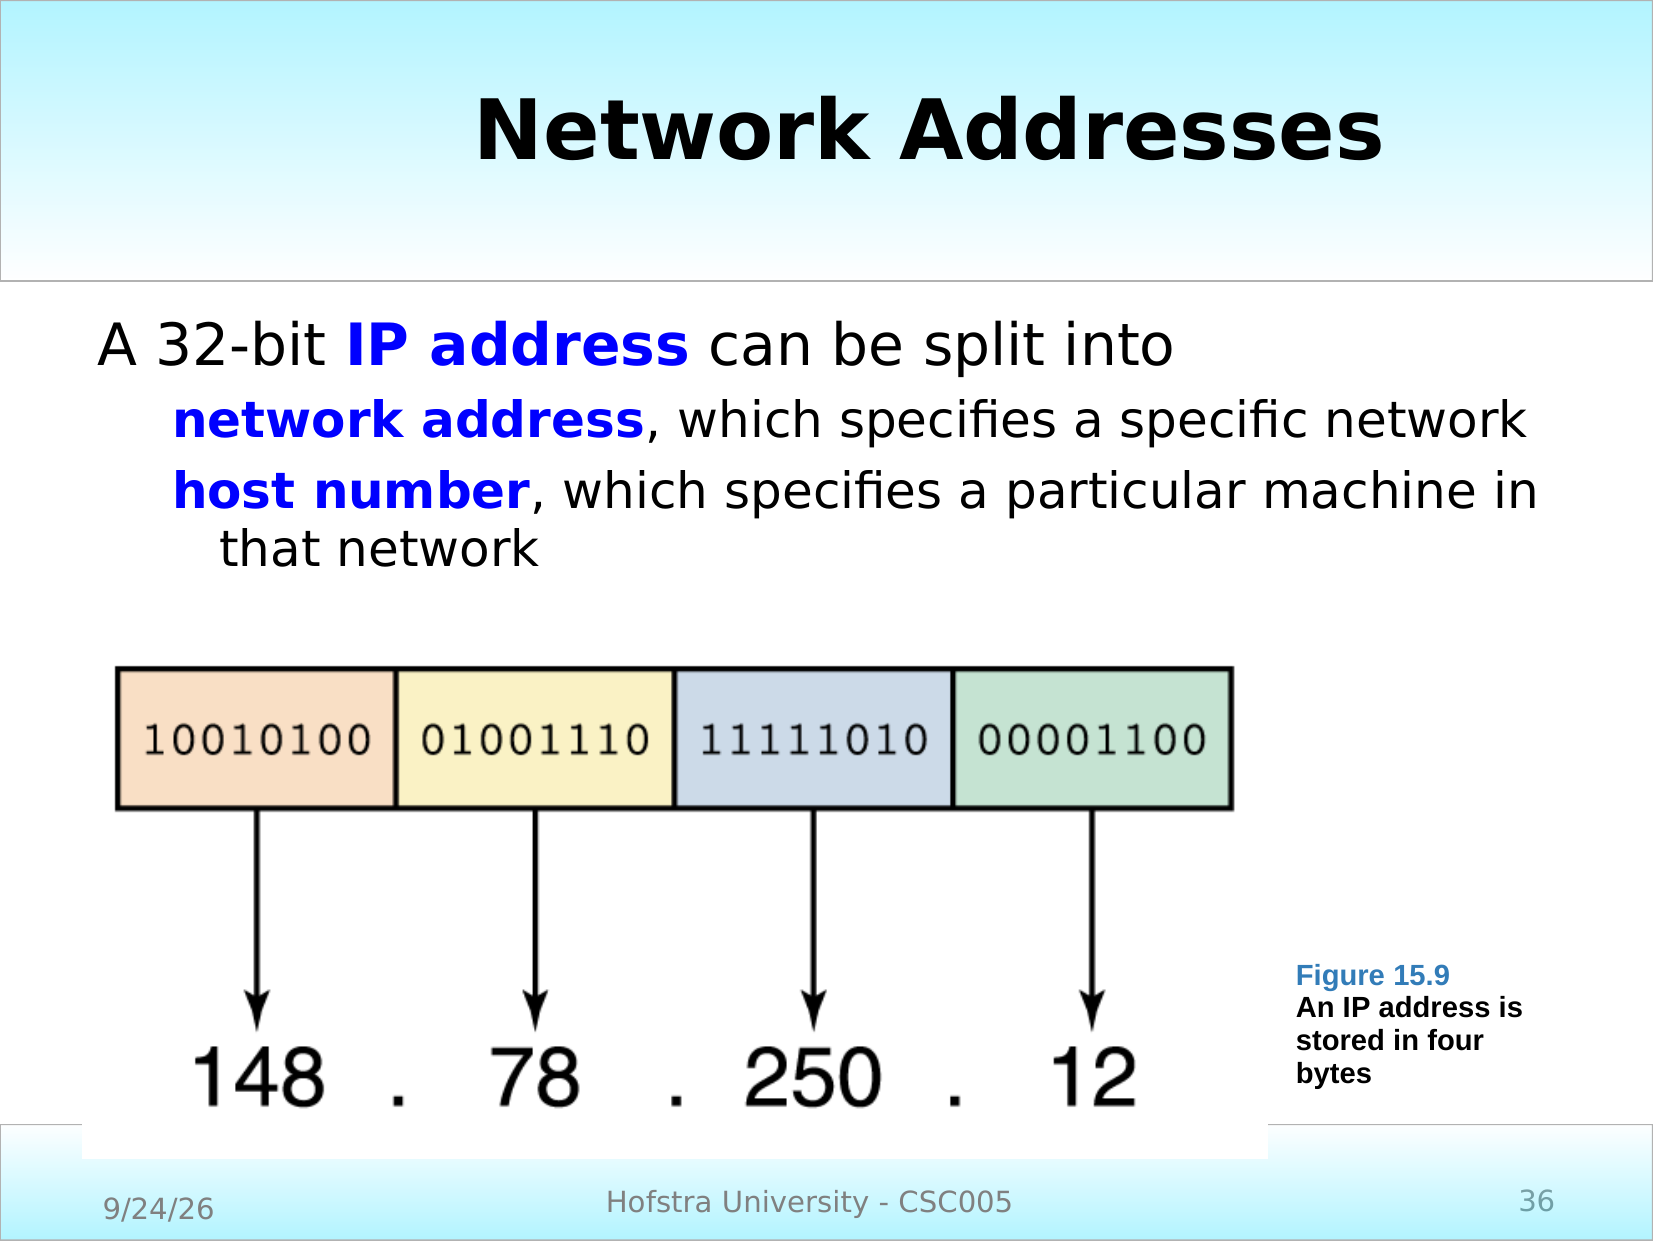

# Network Addresses
A 32-bit IP address can be split into
network address, which specifies a specific network
host number, which specifies a particular machine in that network
Figure 15.9
An IP address is stored in four bytes
36
Hofstra University - CSC005